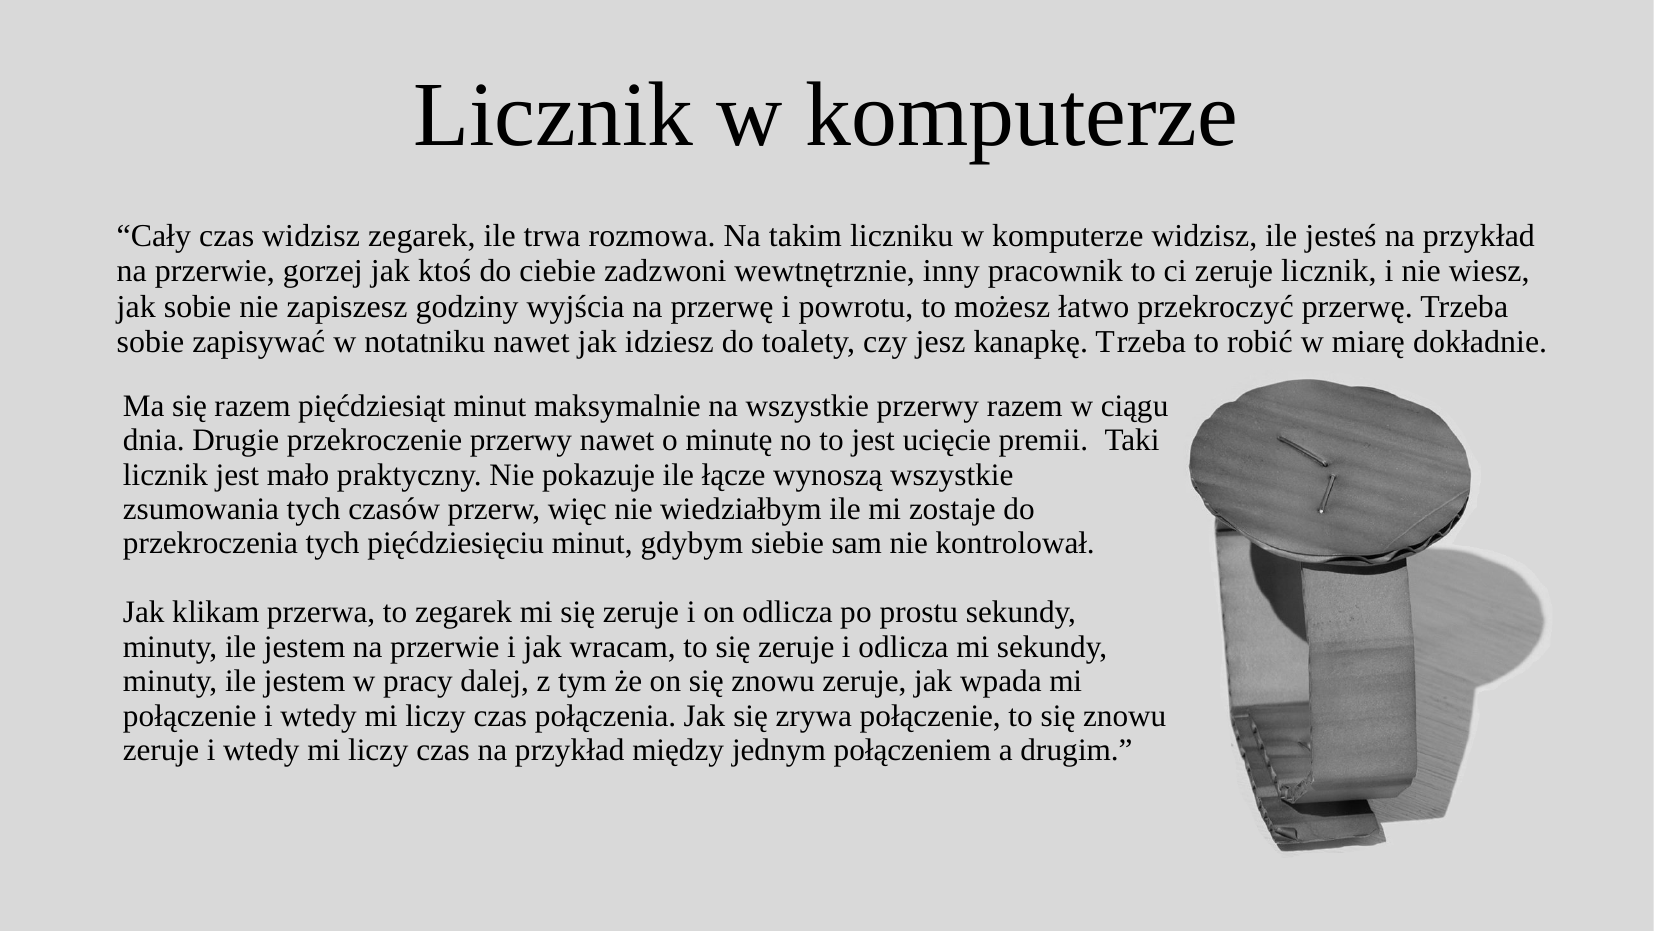

# Licznik w komputerze
“Cały czas widzisz zegarek, ile trwa rozmowa. Na takim liczniku w komputerze widzisz, ile jesteś na przykład na przerwie, gorzej jak ktoś do ciebie zadzwoni wewtnętrznie, inny pracownik to ci zeruje licznik, i nie wiesz, jak sobie nie zapiszesz godziny wyjścia na przerwę i powrotu, to możesz łatwo przekroczyć przerwę. Trzeba sobie zapisywać w notatniku nawet jak idziesz do toalety, czy jesz kanapkę. Trzeba to robić w miarę dokładnie.
Ma się razem pięćdziesiąt minut maksymalnie na wszystkie przerwy razem w ciągu dnia. Drugie przekroczenie przerwy nawet o minutę no to jest ucięcie premii. Taki licznik jest mało praktyczny. Nie pokazuje ile łącze wynoszą wszystkie zsumowania tych czasów przerw, więc nie wiedziałbym ile mi zostaje do przekroczenia tych pięćdziesięciu minut, gdybym siebie sam nie kontrolował.
Jak klikam przerwa, to zegarek mi się zeruje i on odlicza po prostu sekundy, minuty, ile jestem na przerwie i jak wracam, to się zeruje i odlicza mi sekundy, minuty, ile jestem w pracy dalej, z tym że on się znowu zeruje, jak wpada mi połączenie i wtedy mi liczy czas połączenia. Jak się zrywa połączenie, to się znowu zeruje i wtedy mi liczy czas na przykład między jednym połączeniem a drugim.”